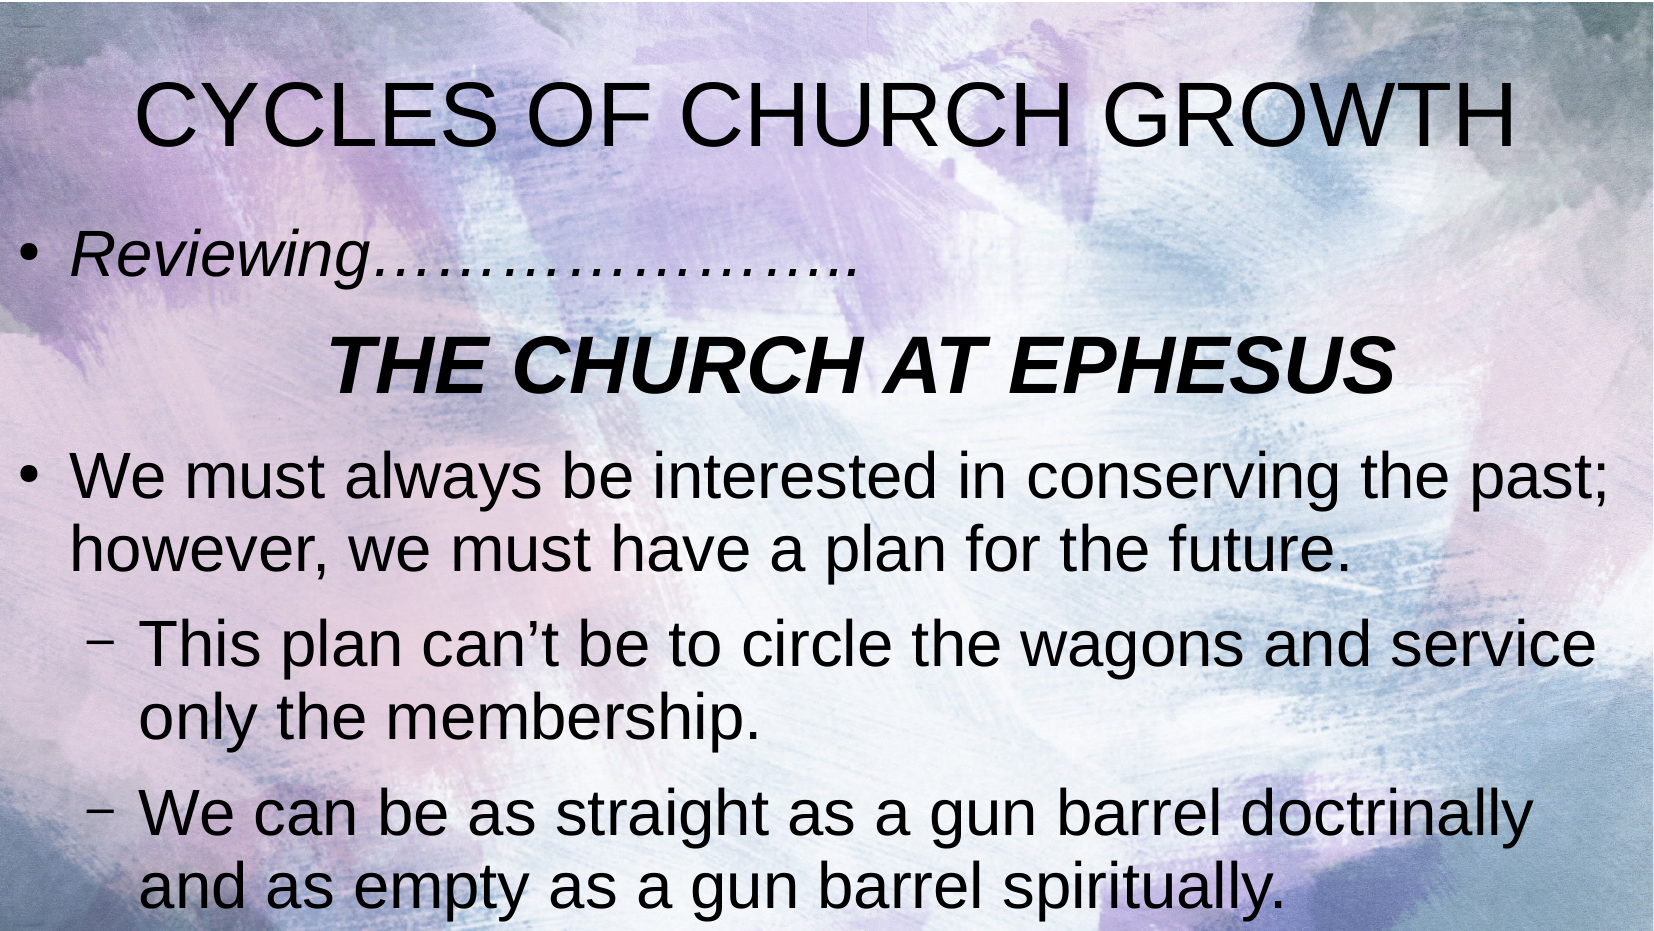

# CYCLES OF CHURCH GROWTH
Reviewing…………………..
THE CHURCH AT EPHESUS
We must always be interested in conserving the past; however, we must have a plan for the future.
This plan can’t be to circle the wagons and service only the membership.
We can be as straight as a gun barrel doctrinally and as empty as a gun barrel spiritually.